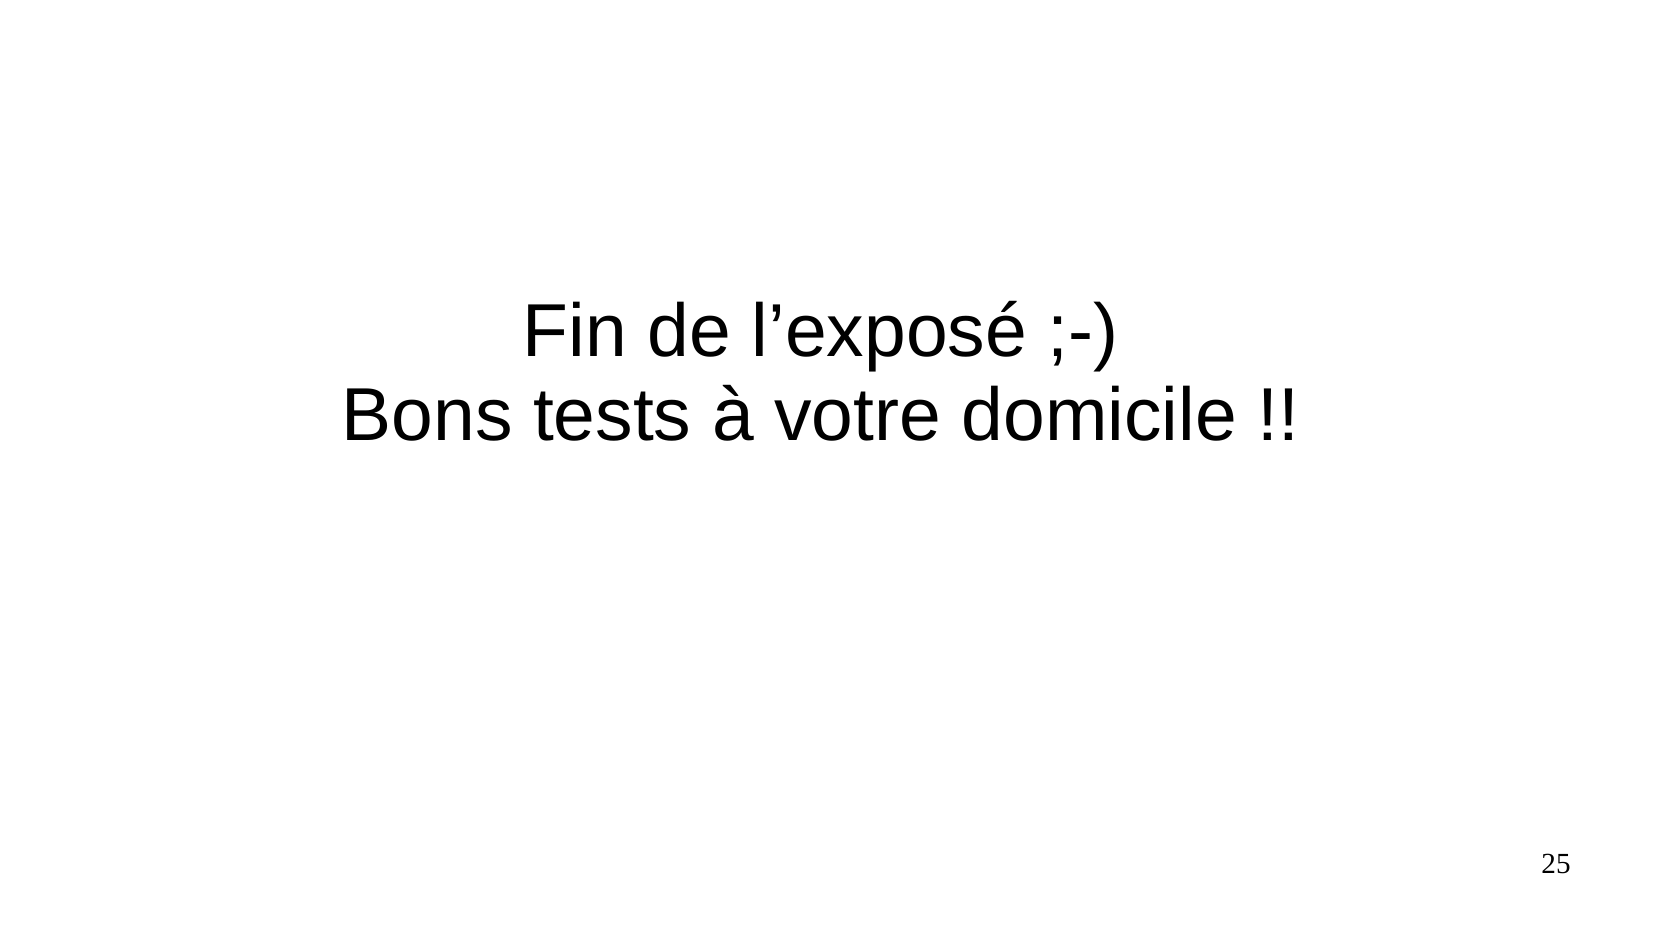

# Fin de l’exposé ;-) Bons tests à votre domicile !!
25